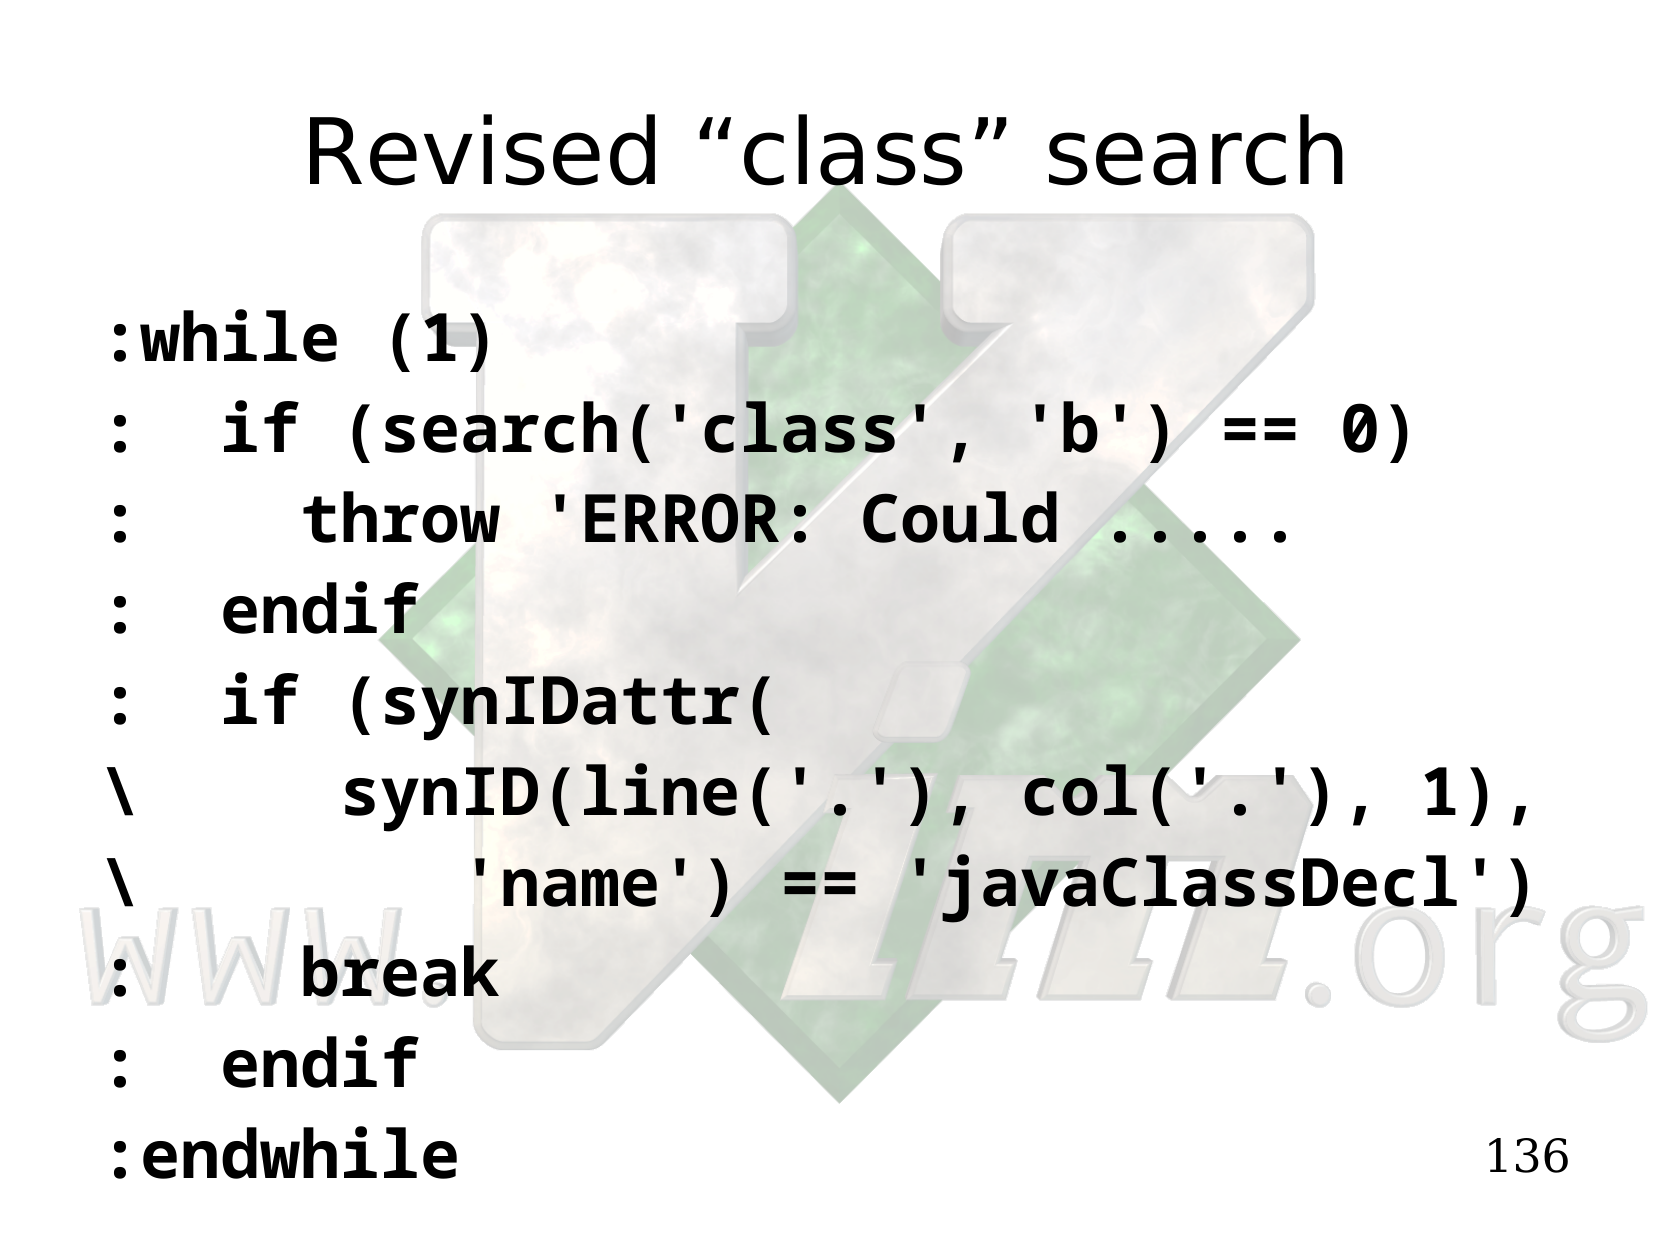

# Revised “class” search
:while (1)
: if (search('class', 'b') == 0)
: throw 'ERROR: Could .....
: endif
: if (synIDattr(
\ synID(line('.'), col('.'), 1),
\ 'name') == 'javaClassDecl')
: break
: endif
:endwhile
136